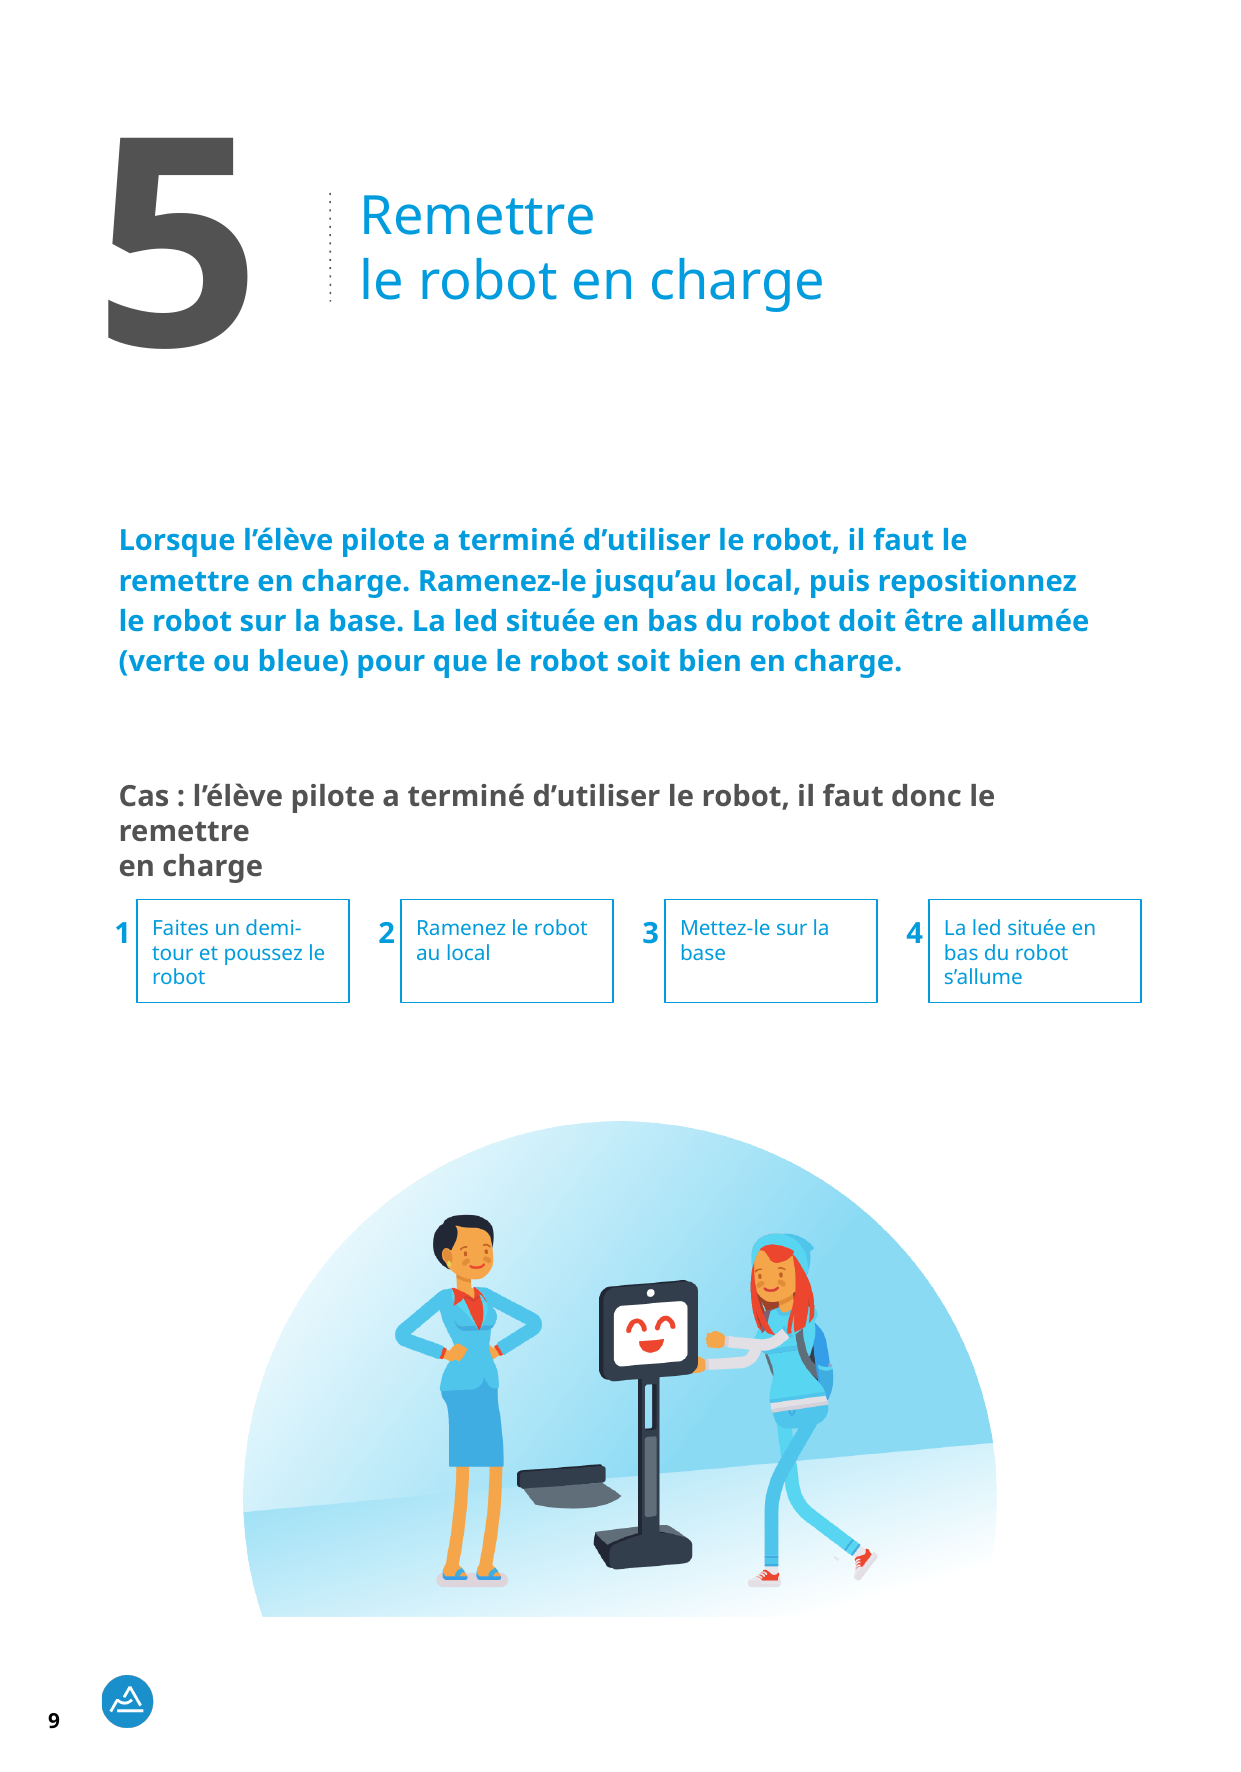

5
Remettre
le robot en charge
Lorsque l’élève pilote a terminé d’utiliser le robot, il faut le remettre en charge. Ramenez-le jusqu’au local, puis repositionnez le robot sur la base. La led située en bas du robot doit être allumée (verte ou bleue) pour que le robot soit bien en charge.
Cas : l’élève pilote a terminé d’utiliser le robot, il faut donc le remettre
en charge
1
Faites un demi-tour et poussez le robot
2
Ramenez le robot au local
3
Mettez-le sur la base
4
La led située en bas du robot s’allume
9